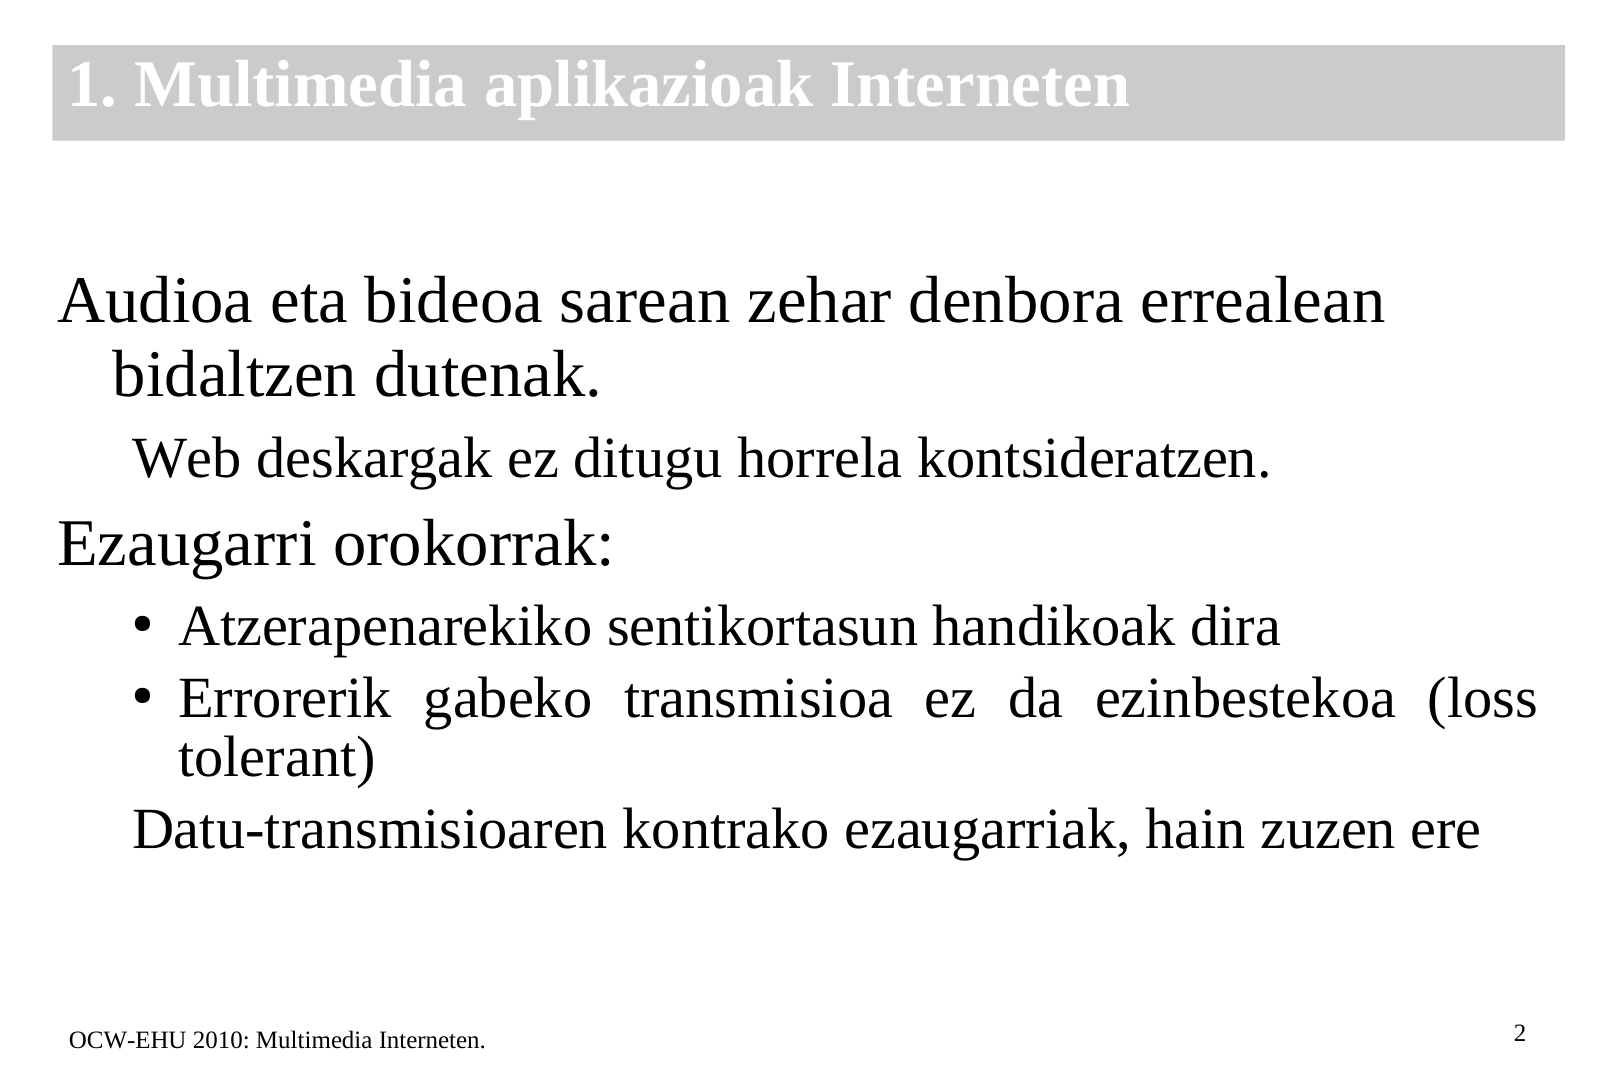

# 1. Multimedia aplikazioak Interneten
Audioa eta bideoa sarean zehar denbora errealean bidaltzen dutenak.
Web deskargak ez ditugu horrela kontsideratzen.
Ezaugarri orokorrak:
Atzerapenarekiko sentikortasun handikoak dira
Errorerik gabeko transmisioa ez da ezinbestekoa (loss tolerant)
Datu-transmisioaren kontrako ezaugarriak, hain zuzen ere
2